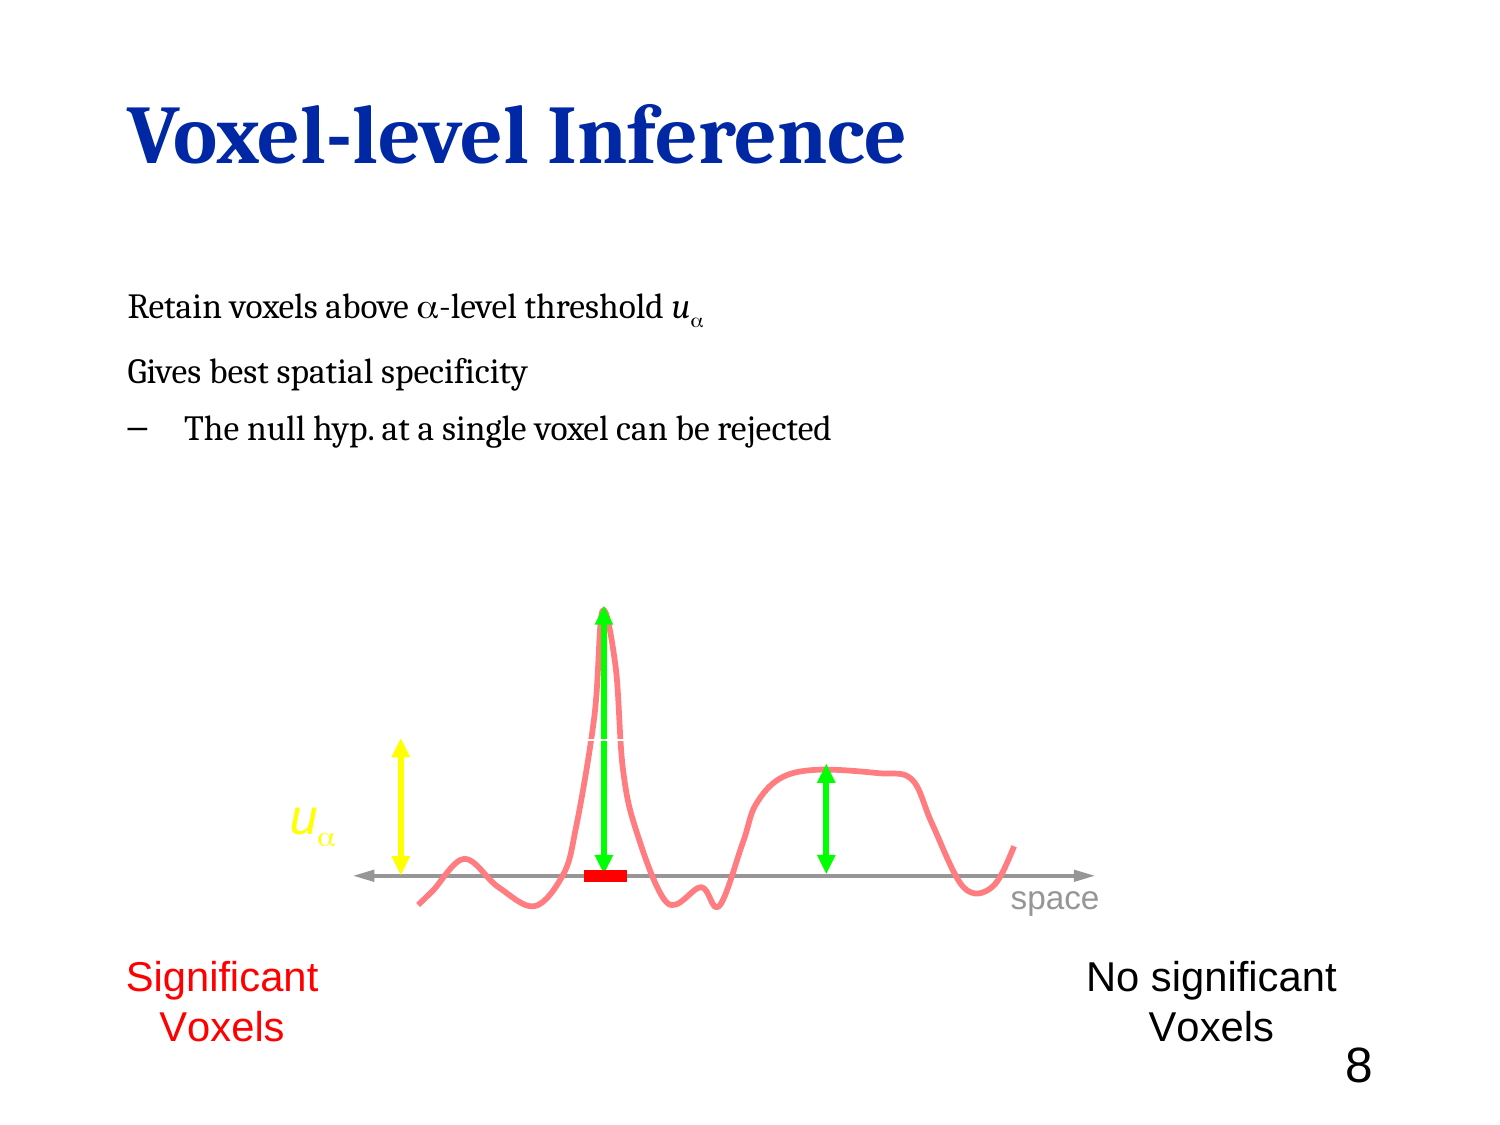

# Voxel-level Inference
Retain voxels above -level threshold u
Gives best spatial specificity
The null hyp. at a single voxel can be rejected
u
space
Significant Voxels
No significant Voxels